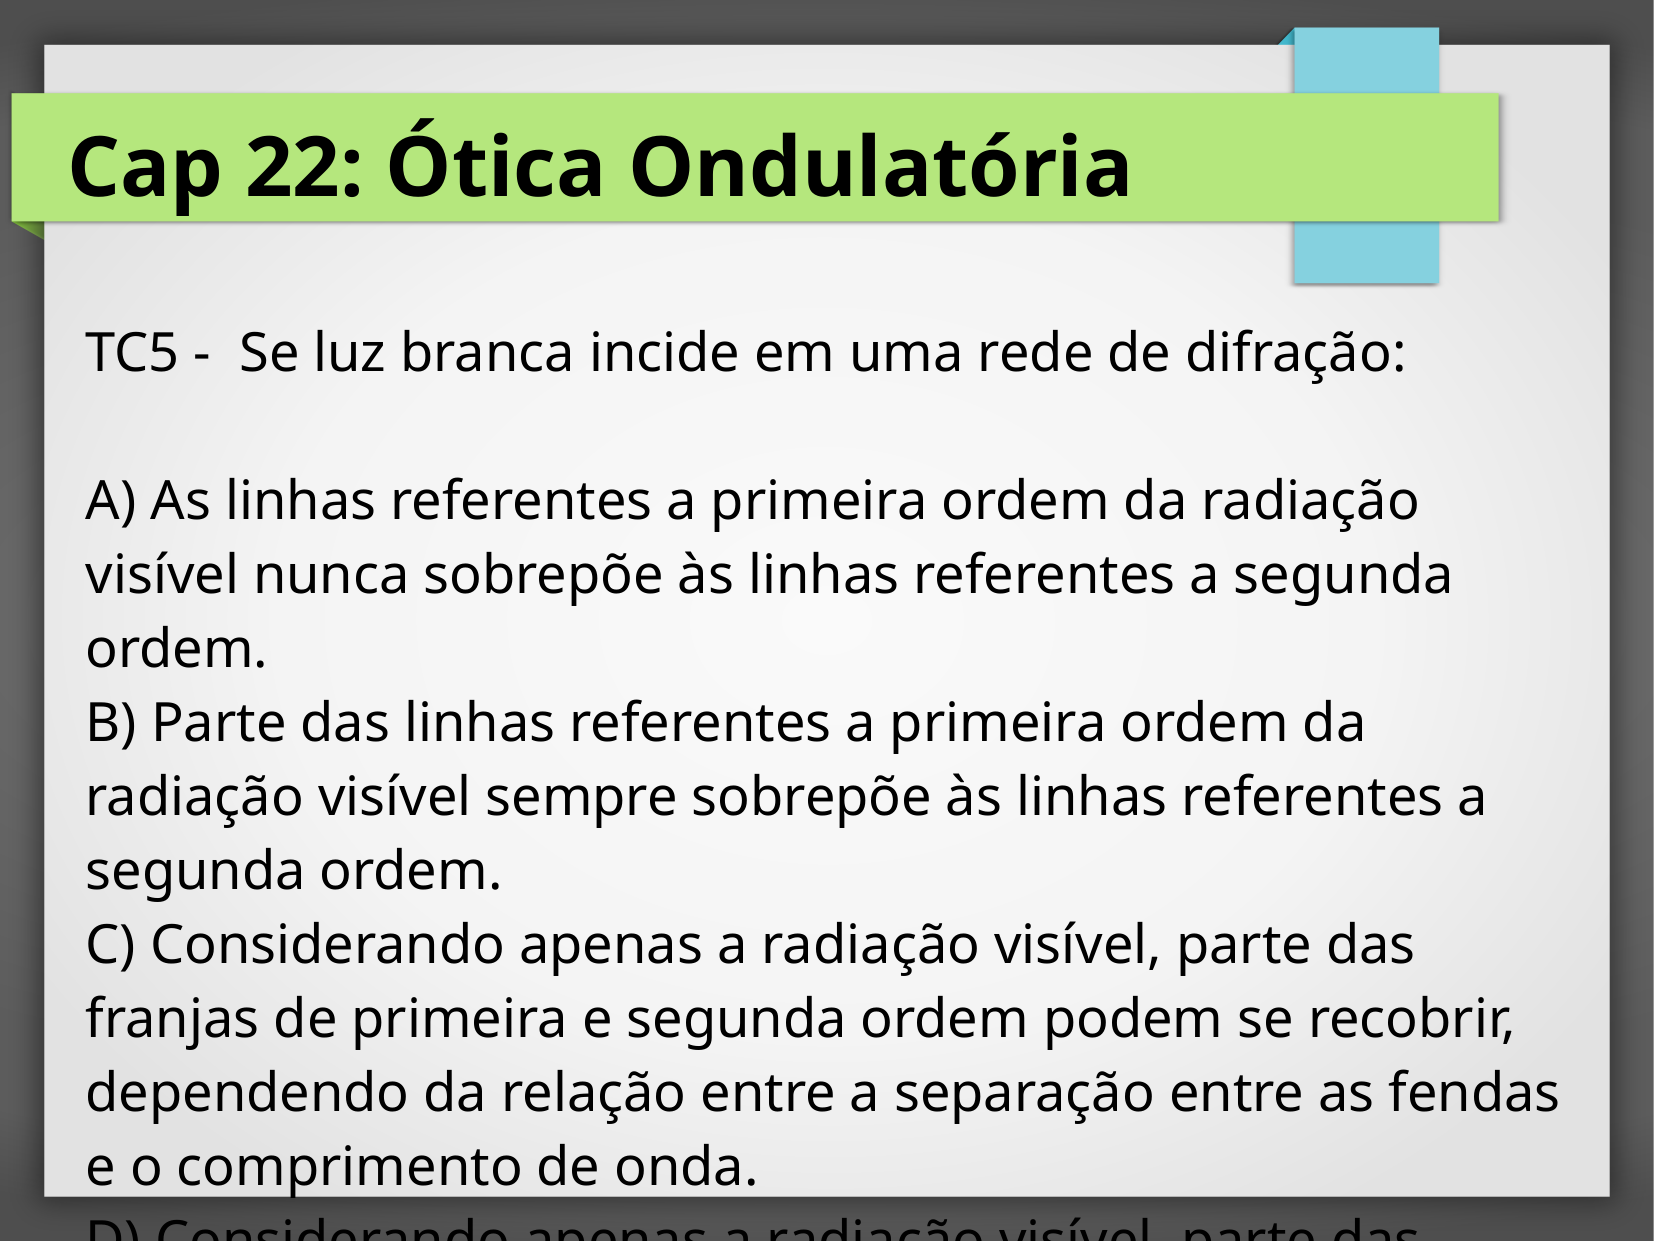

Cap 22: Ótica Ondulatória
TC5 - Se luz branca incide em uma rede de difração:
A) As linhas referentes a primeira ordem da radiação visível nunca sobrepõe às linhas referentes a segunda ordem.
B) Parte das linhas referentes a primeira ordem da radiação visível sempre sobrepõe às linhas referentes a segunda ordem.
C) Considerando apenas a radiação visível, parte das franjas de primeira e segunda ordem podem se recobrir, dependendo da relação entre a separação entre as fendas e o comprimento de onda.
D) Considerando apenas a radiação visível, parte das franjas de primeira e segunda ordem podem se recobrir, dependendo do valor da separação entre as fendas.